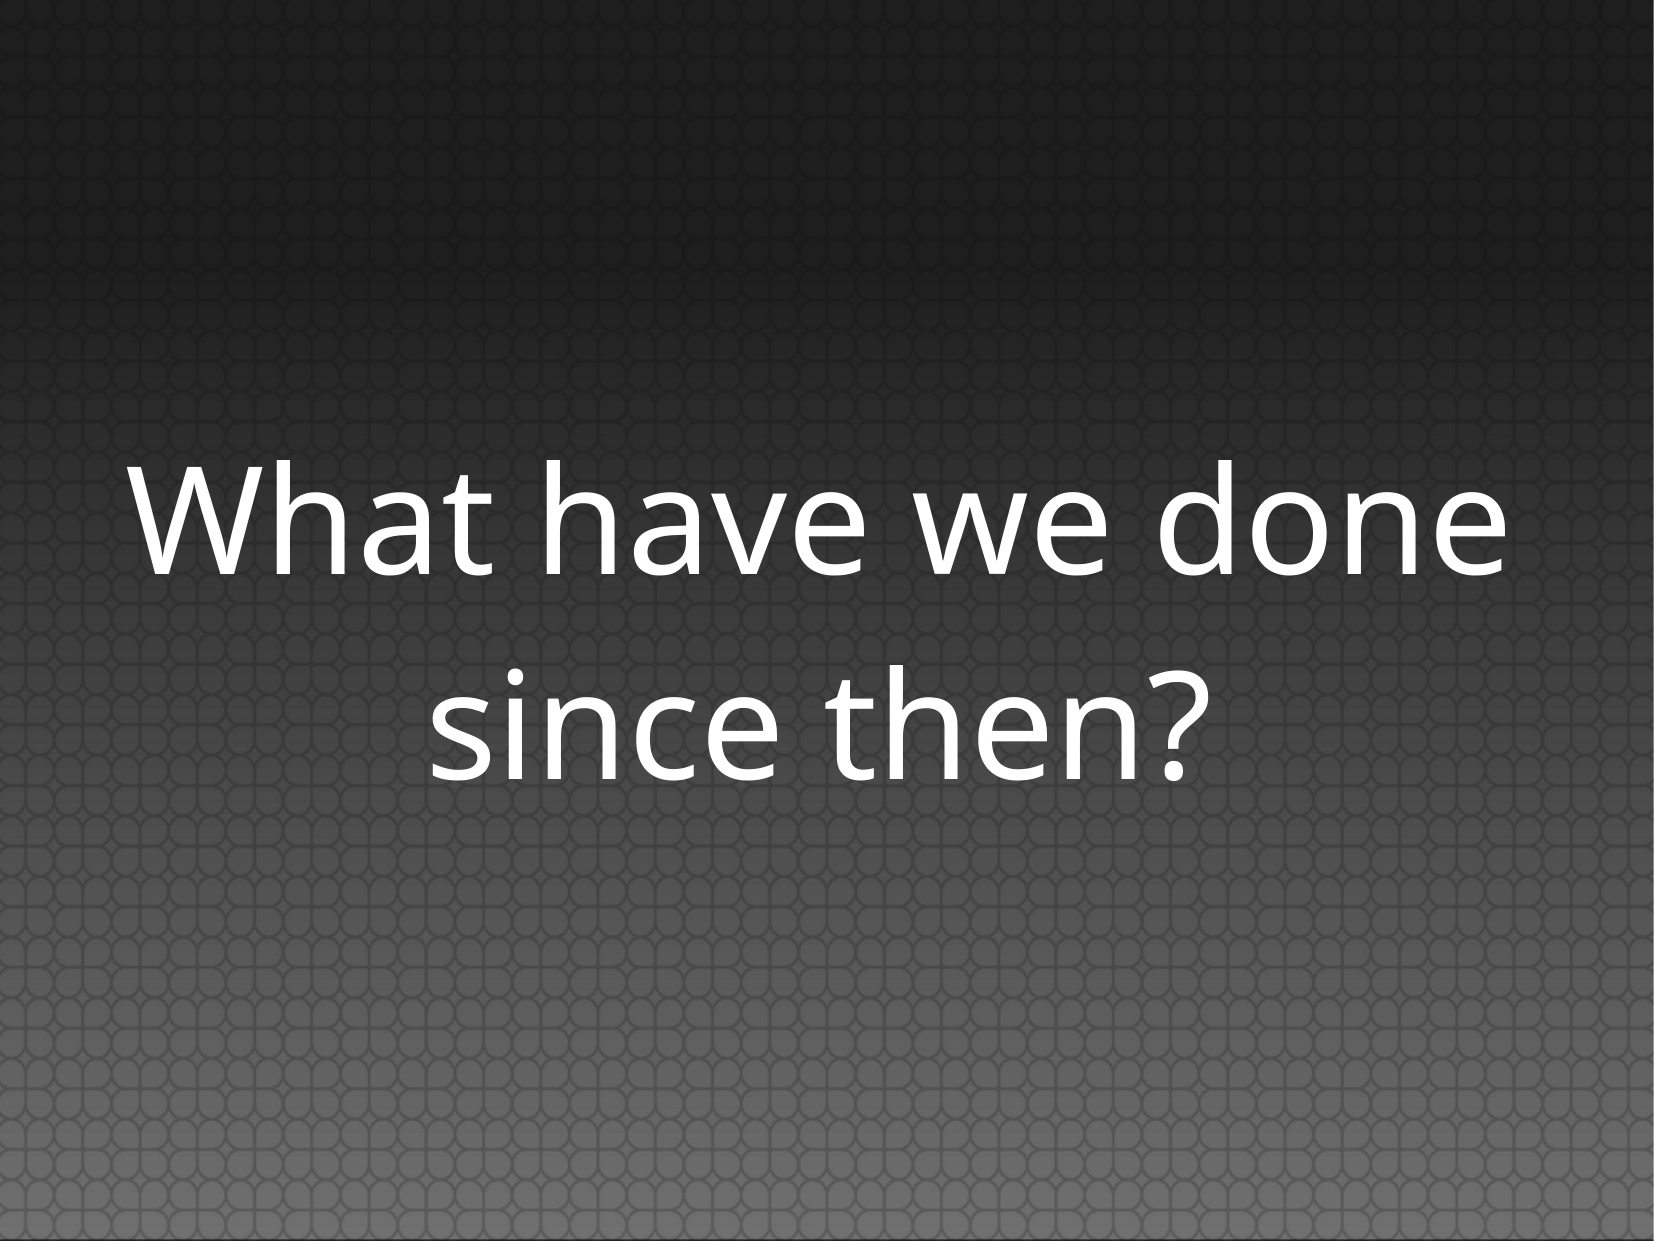

# What have we done since then?